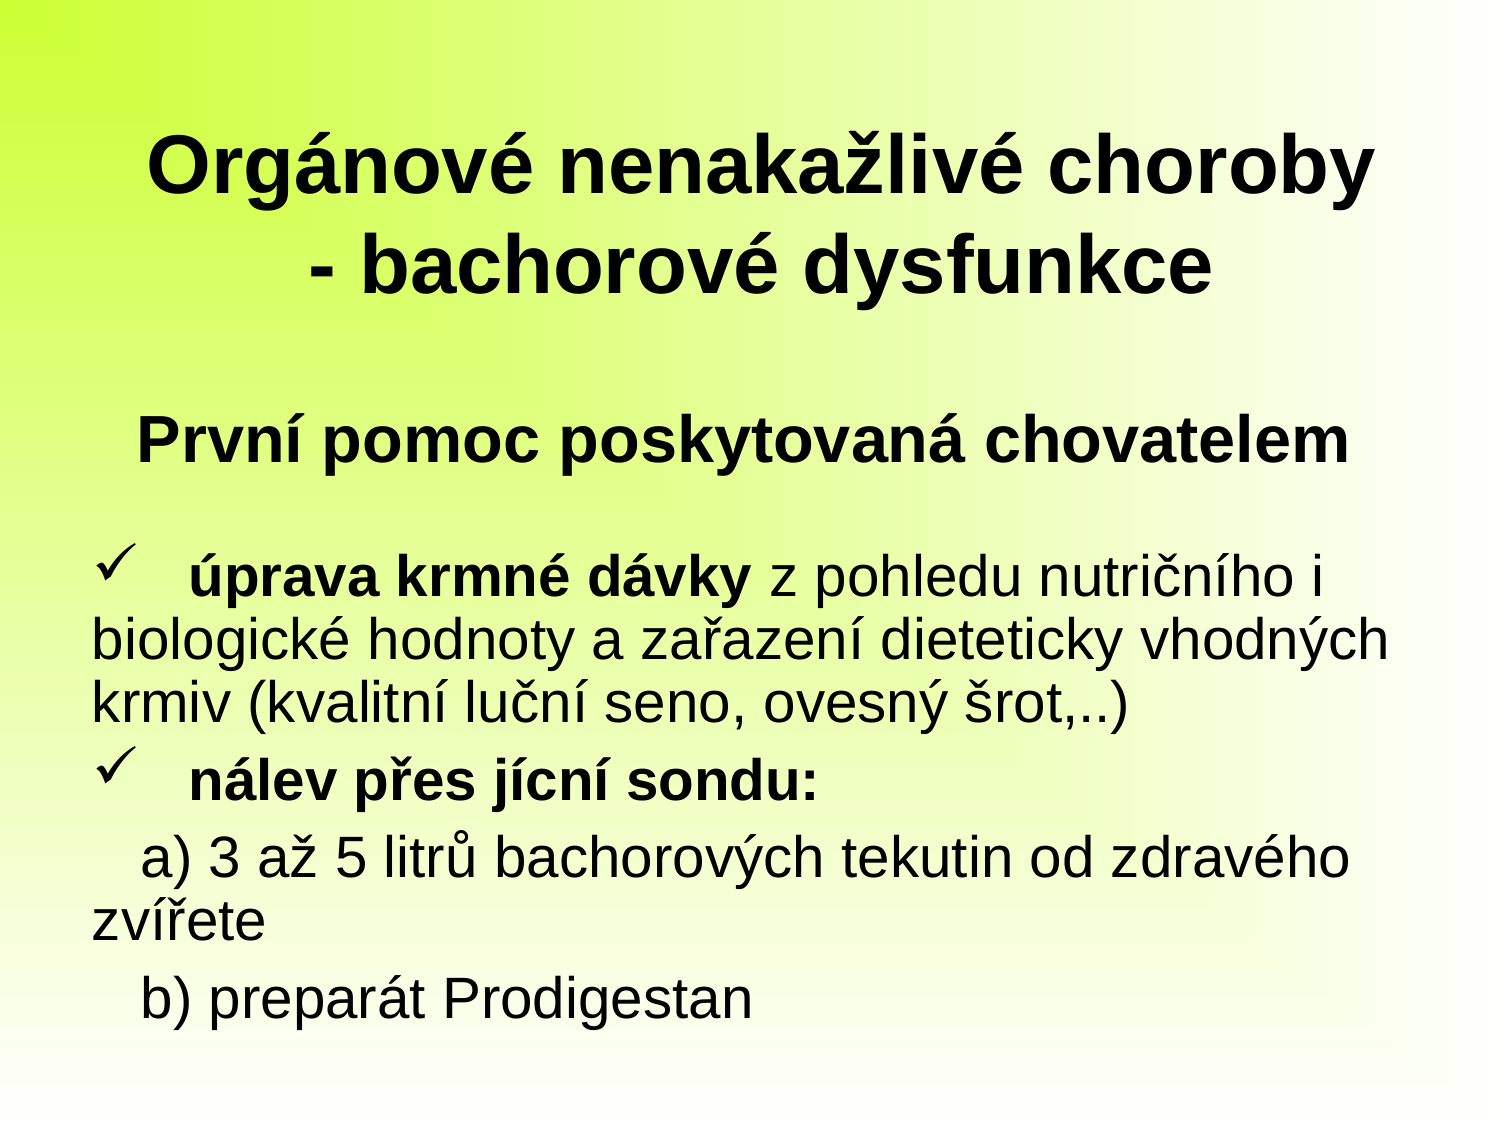

# Orgánové nenakažlivé choroby - bachorové dysfunkce
První pomoc poskytovaná chovatelem
 úprava krmné dávky z pohledu nutričního i biologické hodnoty a zařazení dieteticky vhodných krmiv (kvalitní luční seno, ovesný šrot,..)
 nálev přes jícní sondu:
 a) 3 až 5 litrů bachorových tekutin od zdravého zvířete
 b) preparát Prodigestan